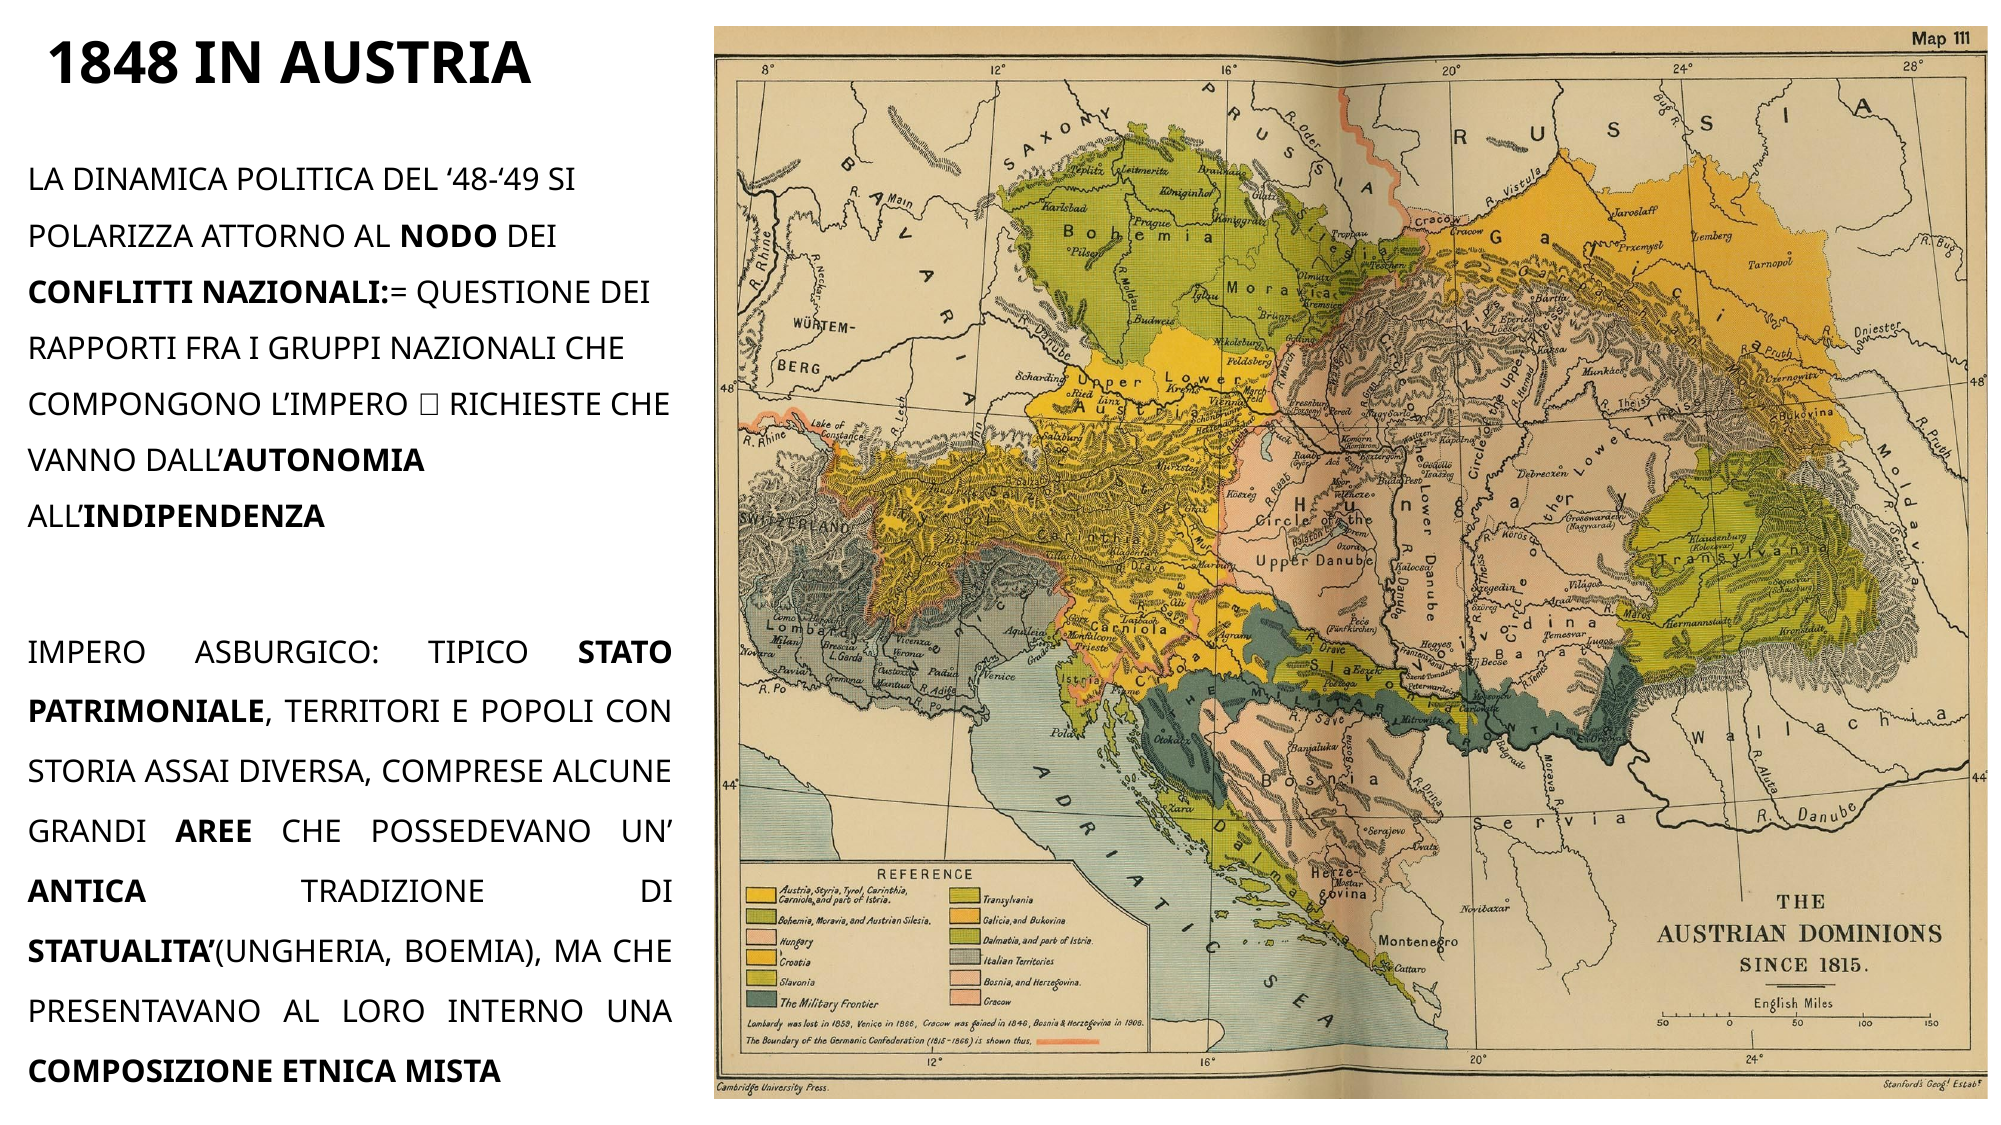

# 1848 IN AUSTRIA
LA DINAMICA POLITICA DEL ‘48-‘49 SI POLARIZZA ATTORNO AL NODO DEI CONFLITTI NAZIONALI:= QUESTIONE DEI RAPPORTI FRA I GRUPPI NAZIONALI CHE COMPONGONO L’IMPERO  RICHIESTE CHE VANNO DALL’AUTONOMIA ALL’INDIPENDENZA
IMPERO ASBURGICO: TIPICO STATO PATRIMONIALE, TERRITORI E POPOLI CON STORIA ASSAI DIVERSA, COMPRESE ALCUNE GRANDI AREE CHE POSSEDEVANO UN’ ANTICA TRADIZIONE DI STATUALITA’(UNGHERIA, BOEMIA), MA CHE PRESENTAVANO AL LORO INTERNO UNA COMPOSIZIONE ETNICA MISTA